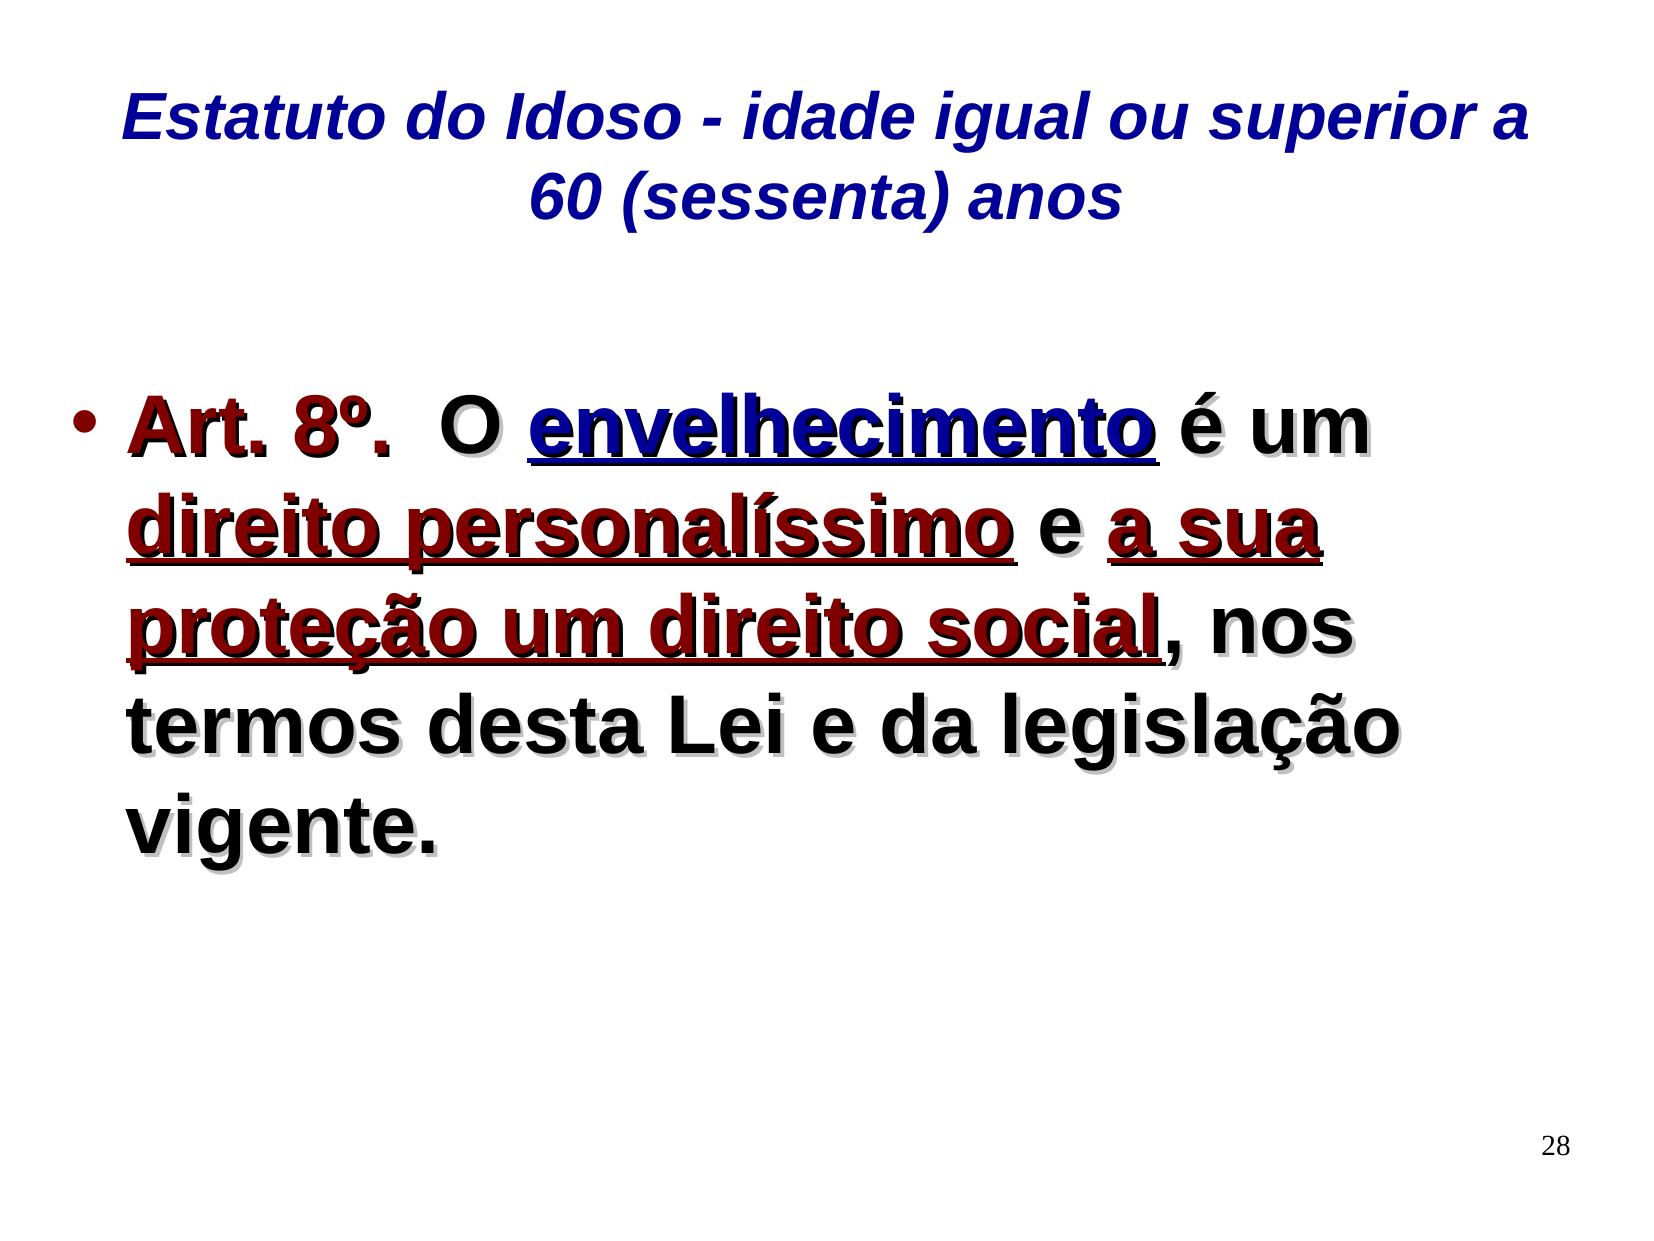

# Estatuto do Idoso - idade igual ou superior a 60 (sessenta) anos
Art. 8º. O envelhecimento é um direito personalíssimo e a sua proteção um direito social, nos termos desta Lei e da legislação vigente.
28